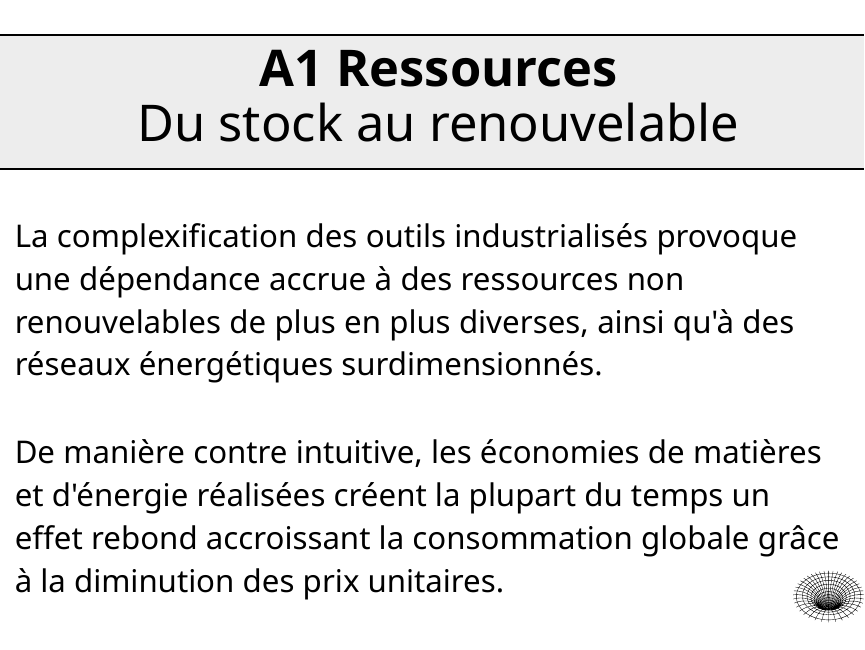

# A1 Ressources Du stock au renouvelable
La complexification des outils industrialisés provoque une dépendance accrue à des ressources non renouvelables de plus en plus diverses, ainsi qu'à des réseaux énergétiques surdimensionnés.
De manière contre intuitive, les économies de matières et d'énergie réalisées créent la plupart du temps un effet rebond accroissant la consommation globale grâce à la diminution des prix unitaires.
L'utilisation de matériaux bruts et d'énergie sans conversion réduit la dépendance aux infrastructures industrielles pour la production.